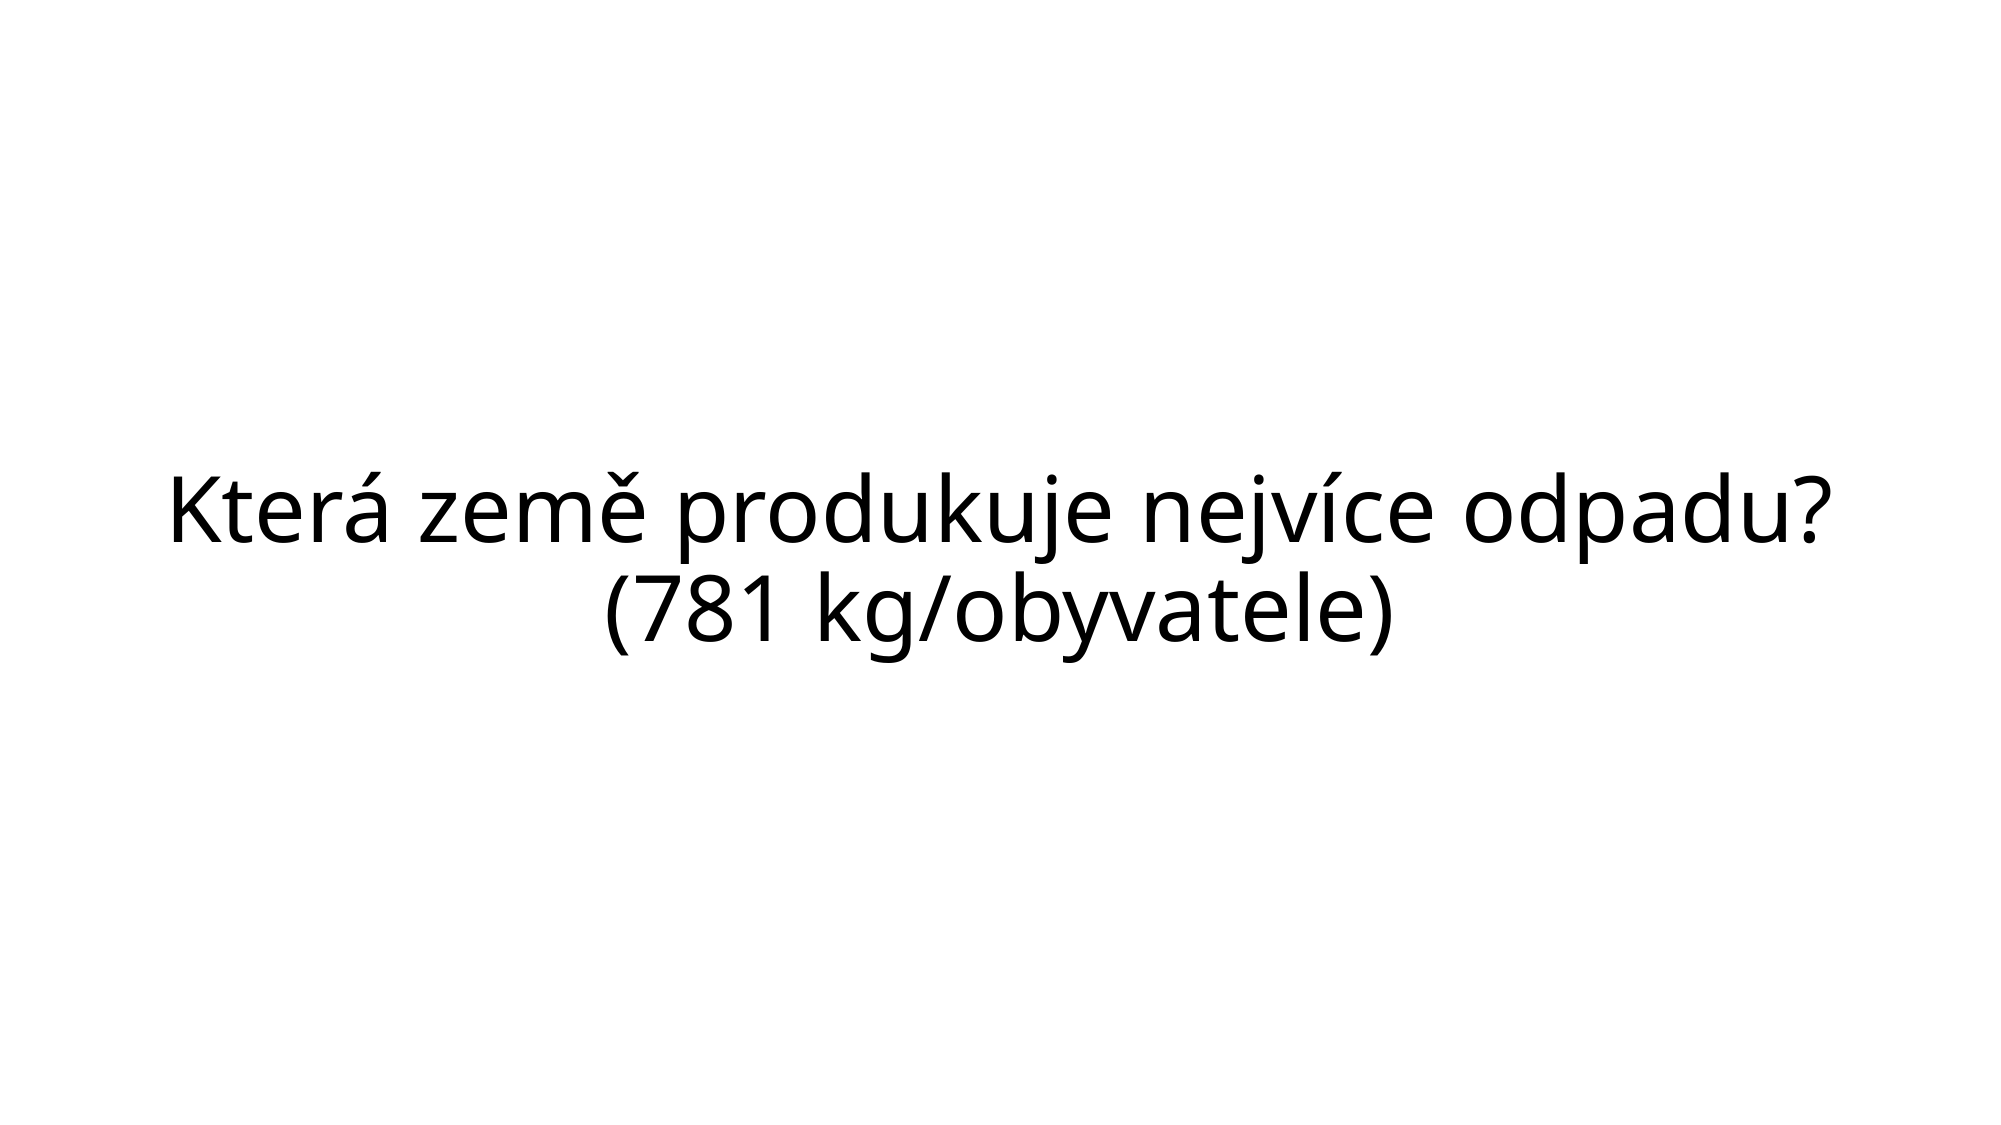

# Která země produkuje nejvíce odpadu? (781 kg/obyvatele)